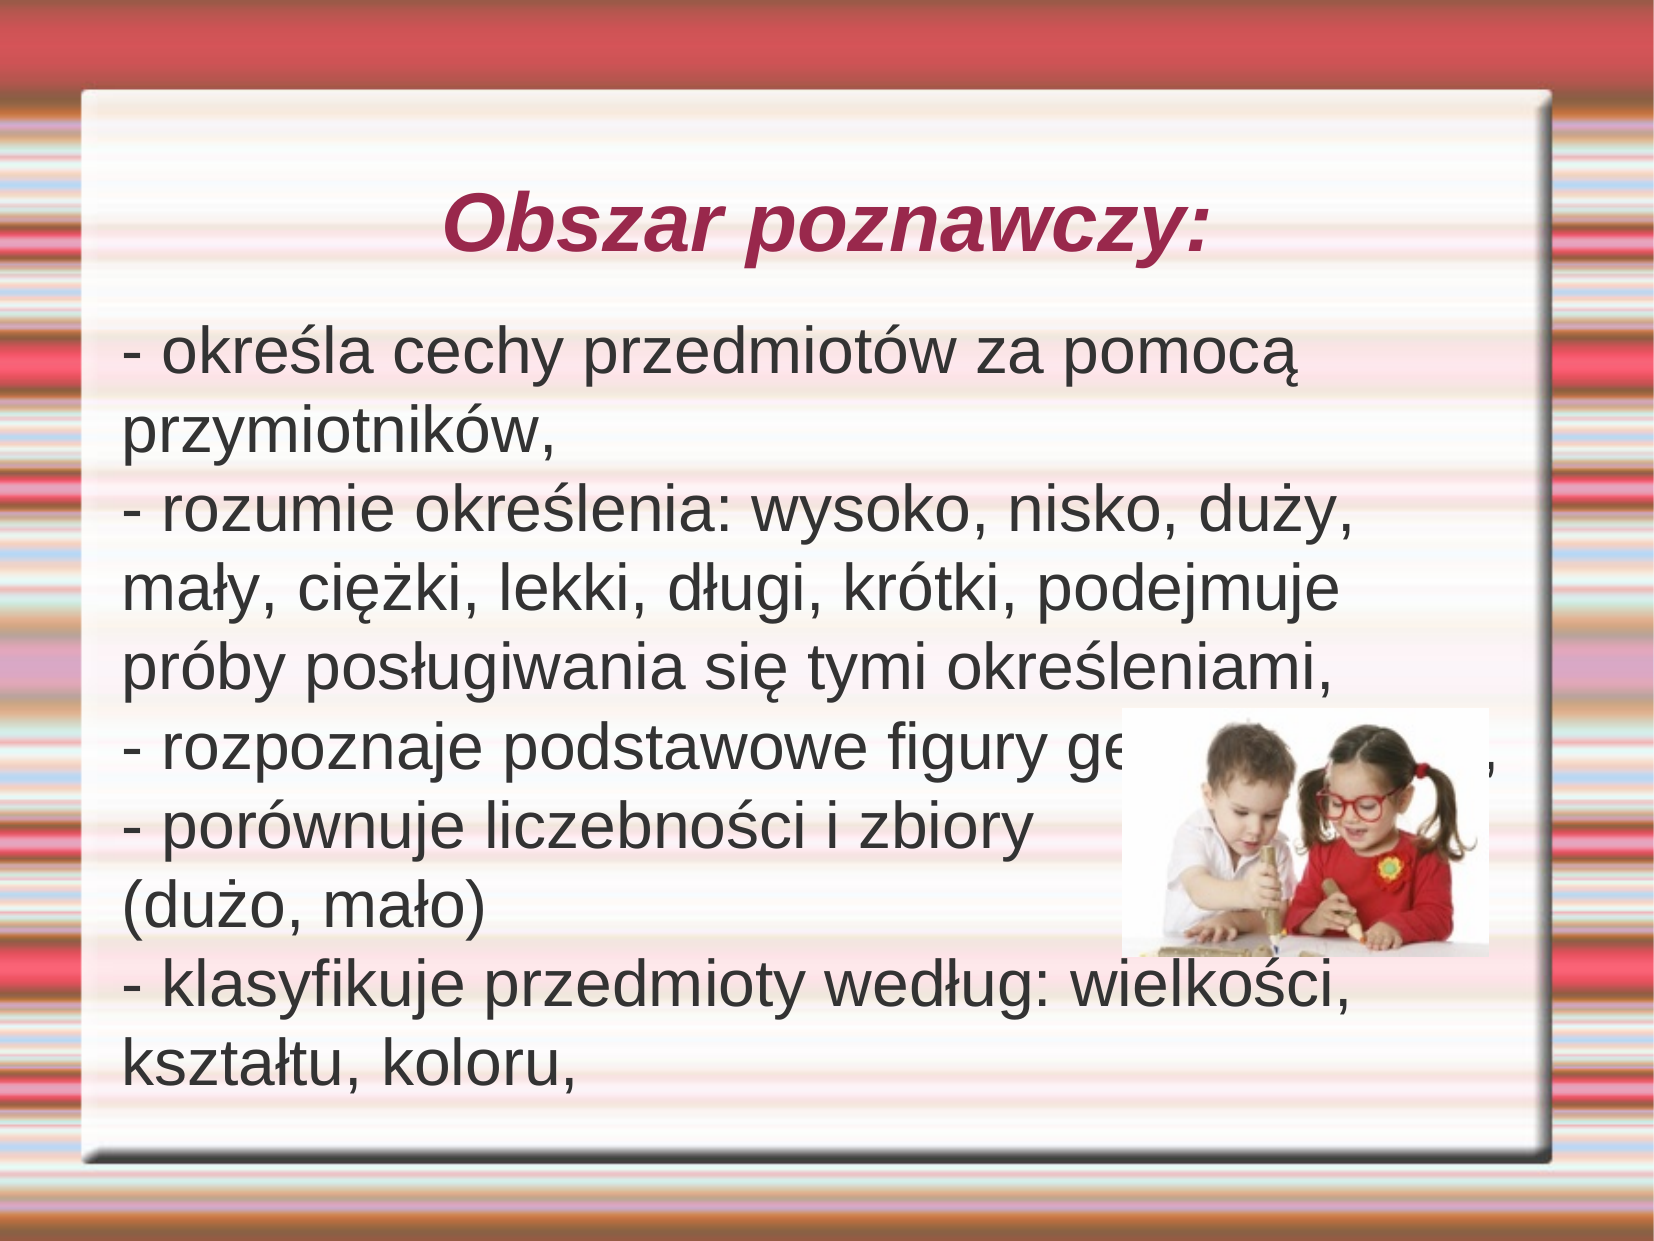

# Obszar poznawczy:
- określa cechy przedmiotów za pomocą przymiotników,
- rozumie określenia: wysoko, nisko, duży, mały, ciężki, lekki, długi, krótki, podejmuje próby posługiwania się tymi określeniami,
- rozpoznaje podstawowe figury geometryczne,
- porównuje liczebności i zbiory
(dużo, mało)
- klasyfikuje przedmioty według: wielkości, kształtu, koloru,